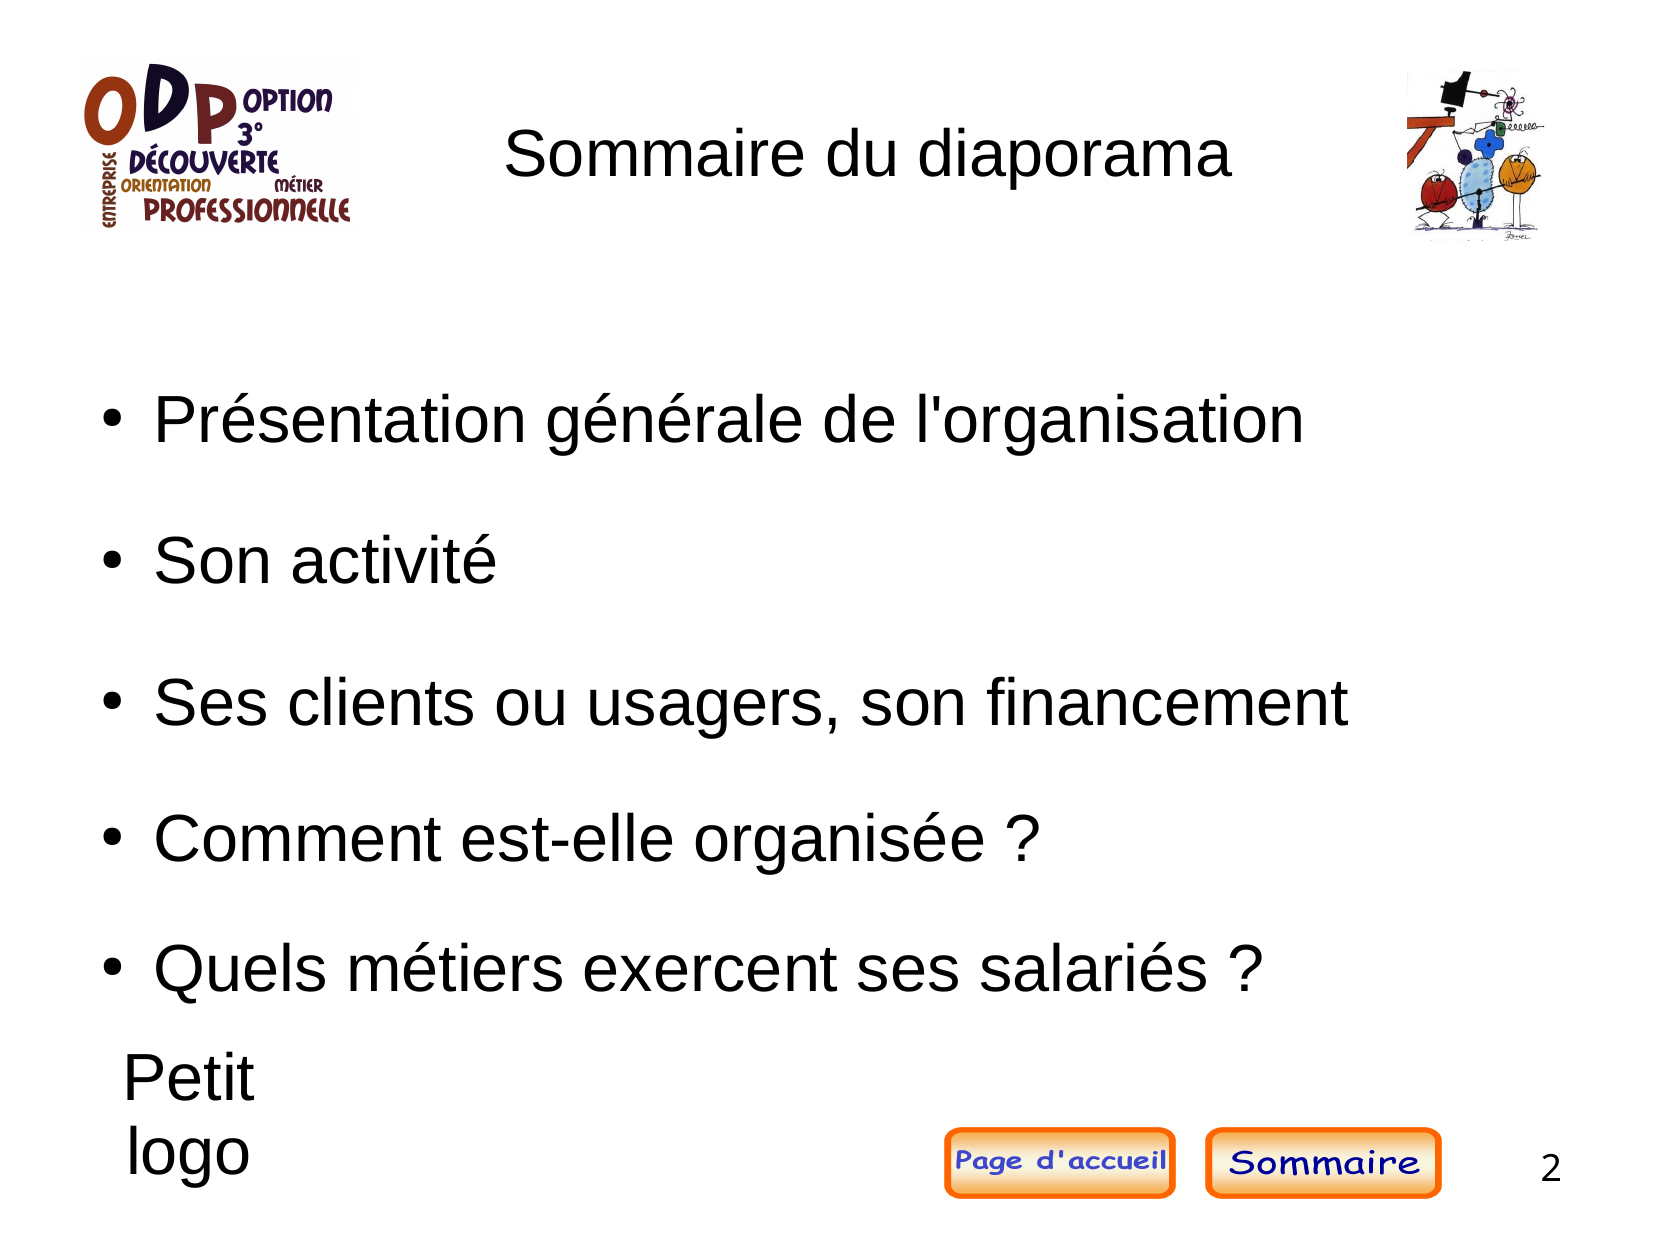

# Sommaire du diaporama
Présentation générale de l'organisation
Son activité
Ses clients ou usagers, son financement
Comment est-elle organisée ?
Quels métiers exercent ses salariés ?
Petit logo